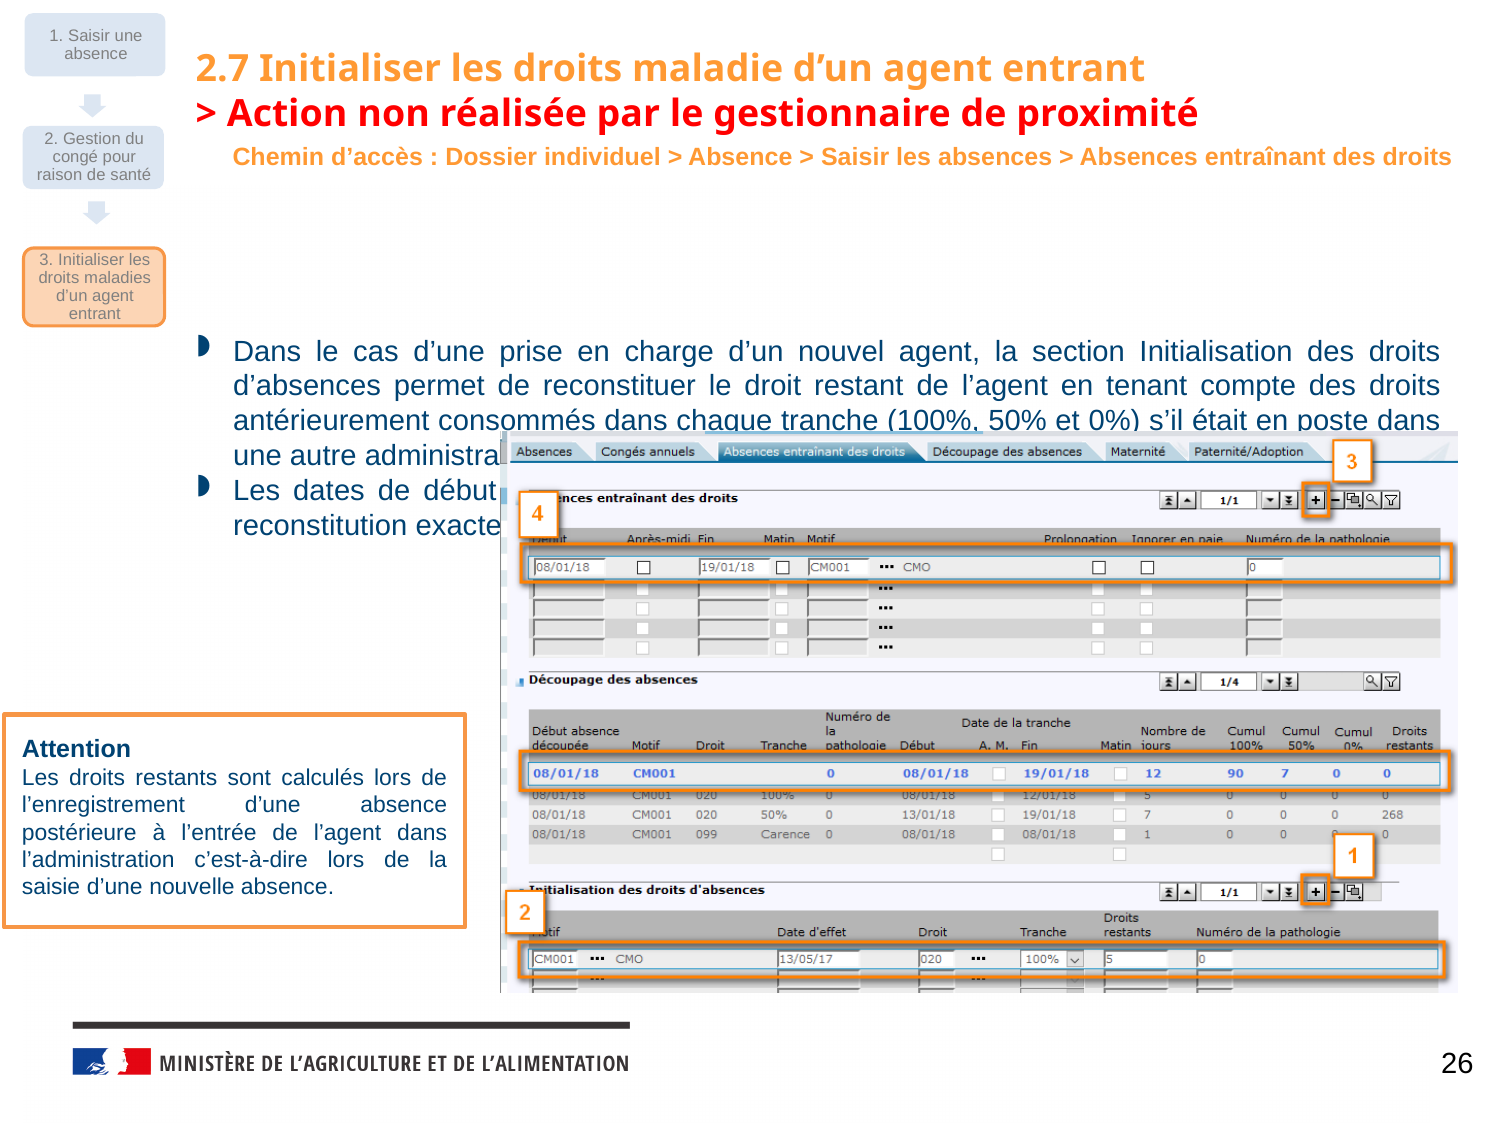

1. Saisir une absence
 2.7 Initialiser les droits maladie d’un agent entrant
 > Action non réalisée par le gestionnaire de proximité
2. Gestion du congé pour raison de santé
Chemin d’accès : Dossier individuel > Absence > Saisir les absences > Absences entraînant des droits
3. Initialiser les droits maladies d’un agent entrant
Dans le cas d’une prise en charge d’un nouvel agent, la section Initialisation des droits d’absences permet de reconstituer le droit restant de l’agent en tenant compte des droits antérieurement consommés dans chaque tranche (100%, 50% et 0%) s’il était en poste dans une autre administration.
Les dates de début et de fin d’absence sur l’année glissante sont indispensables pour la reconstitution exacte des droits restants.
Attention
Les droits restants sont calculés lors de l’enregistrement d’une absence postérieure à l’entrée de l’agent dans l’administration c’est-à-dire lors de la saisie d’une nouvelle absence.